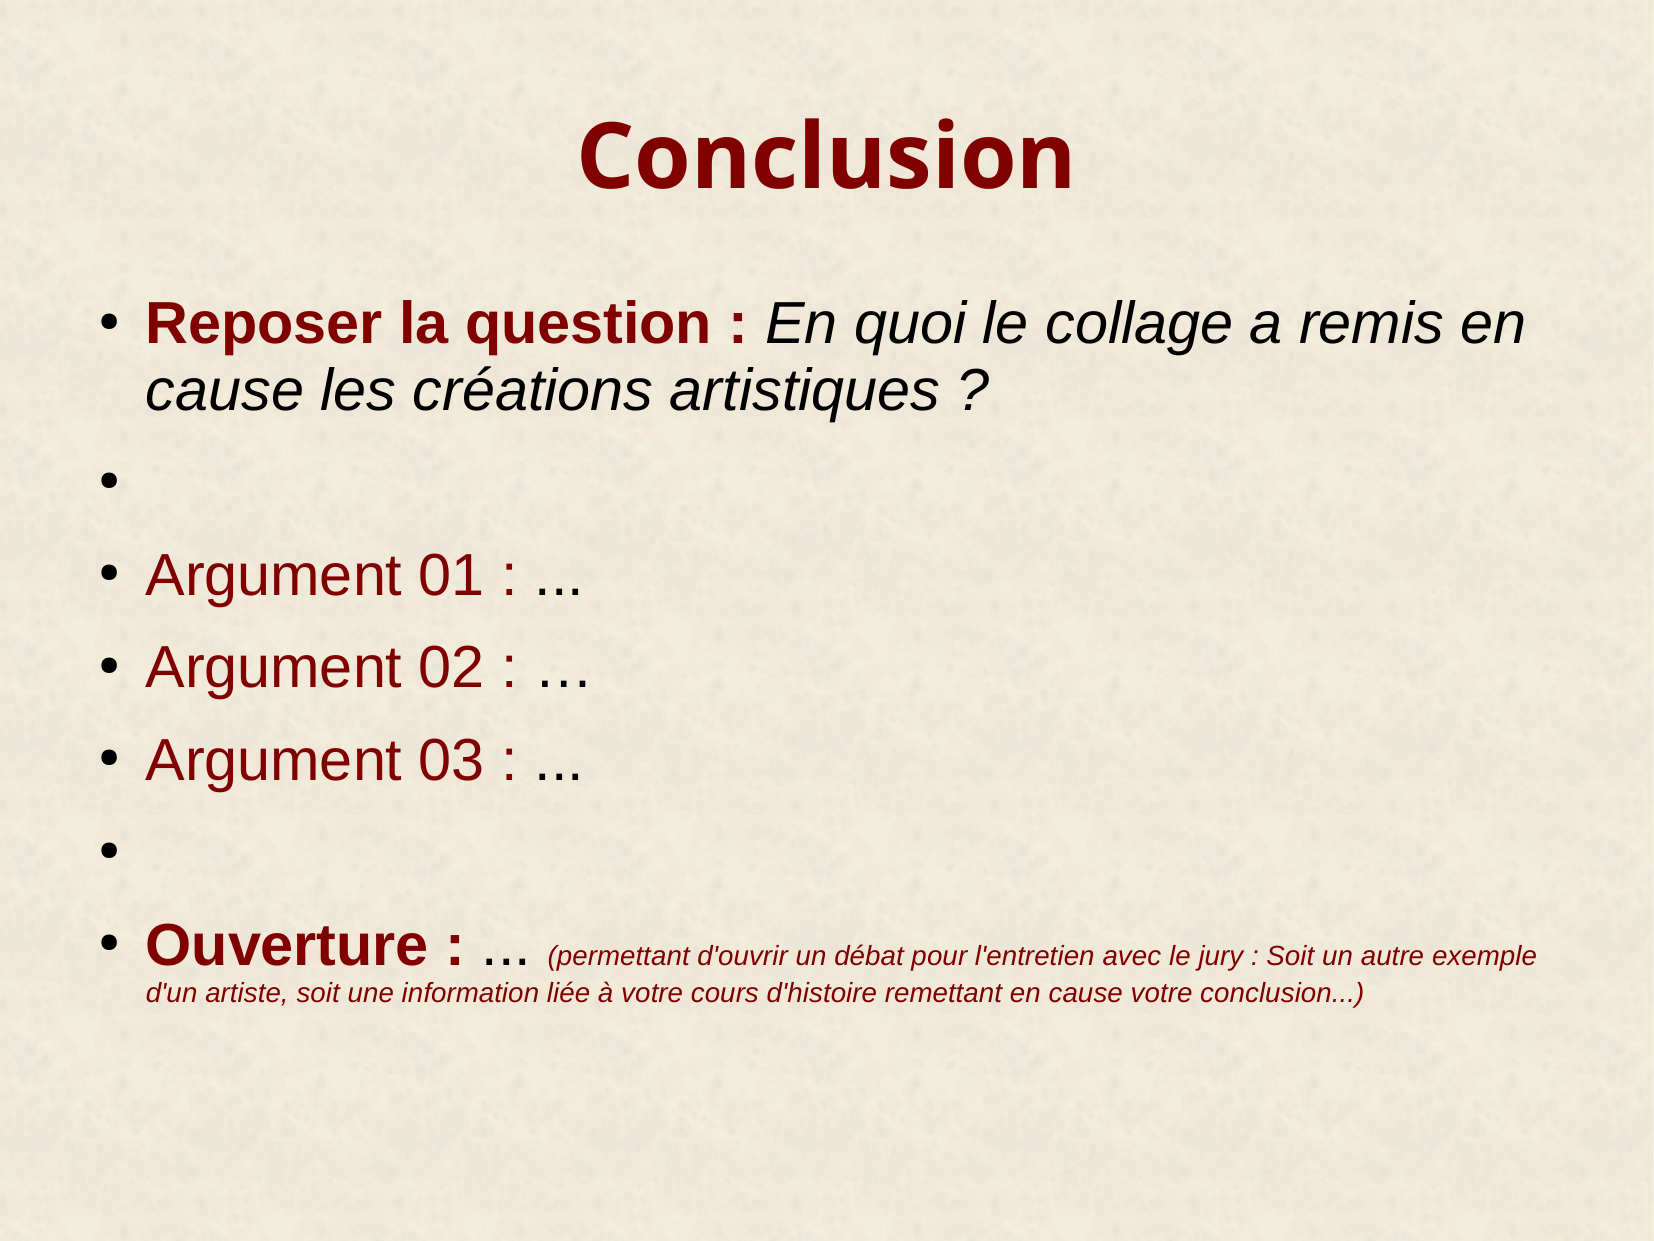

# Conclusion
Reposer la question : En quoi le collage a remis en cause les créations artistiques ?
Argument 01 : ...
Argument 02 : …
Argument 03 : ...
Ouverture : ... (permettant d'ouvrir un débat pour l'entretien avec le jury : Soit un autre exemple d'un artiste, soit une information liée à votre cours d'histoire remettant en cause votre conclusion...)